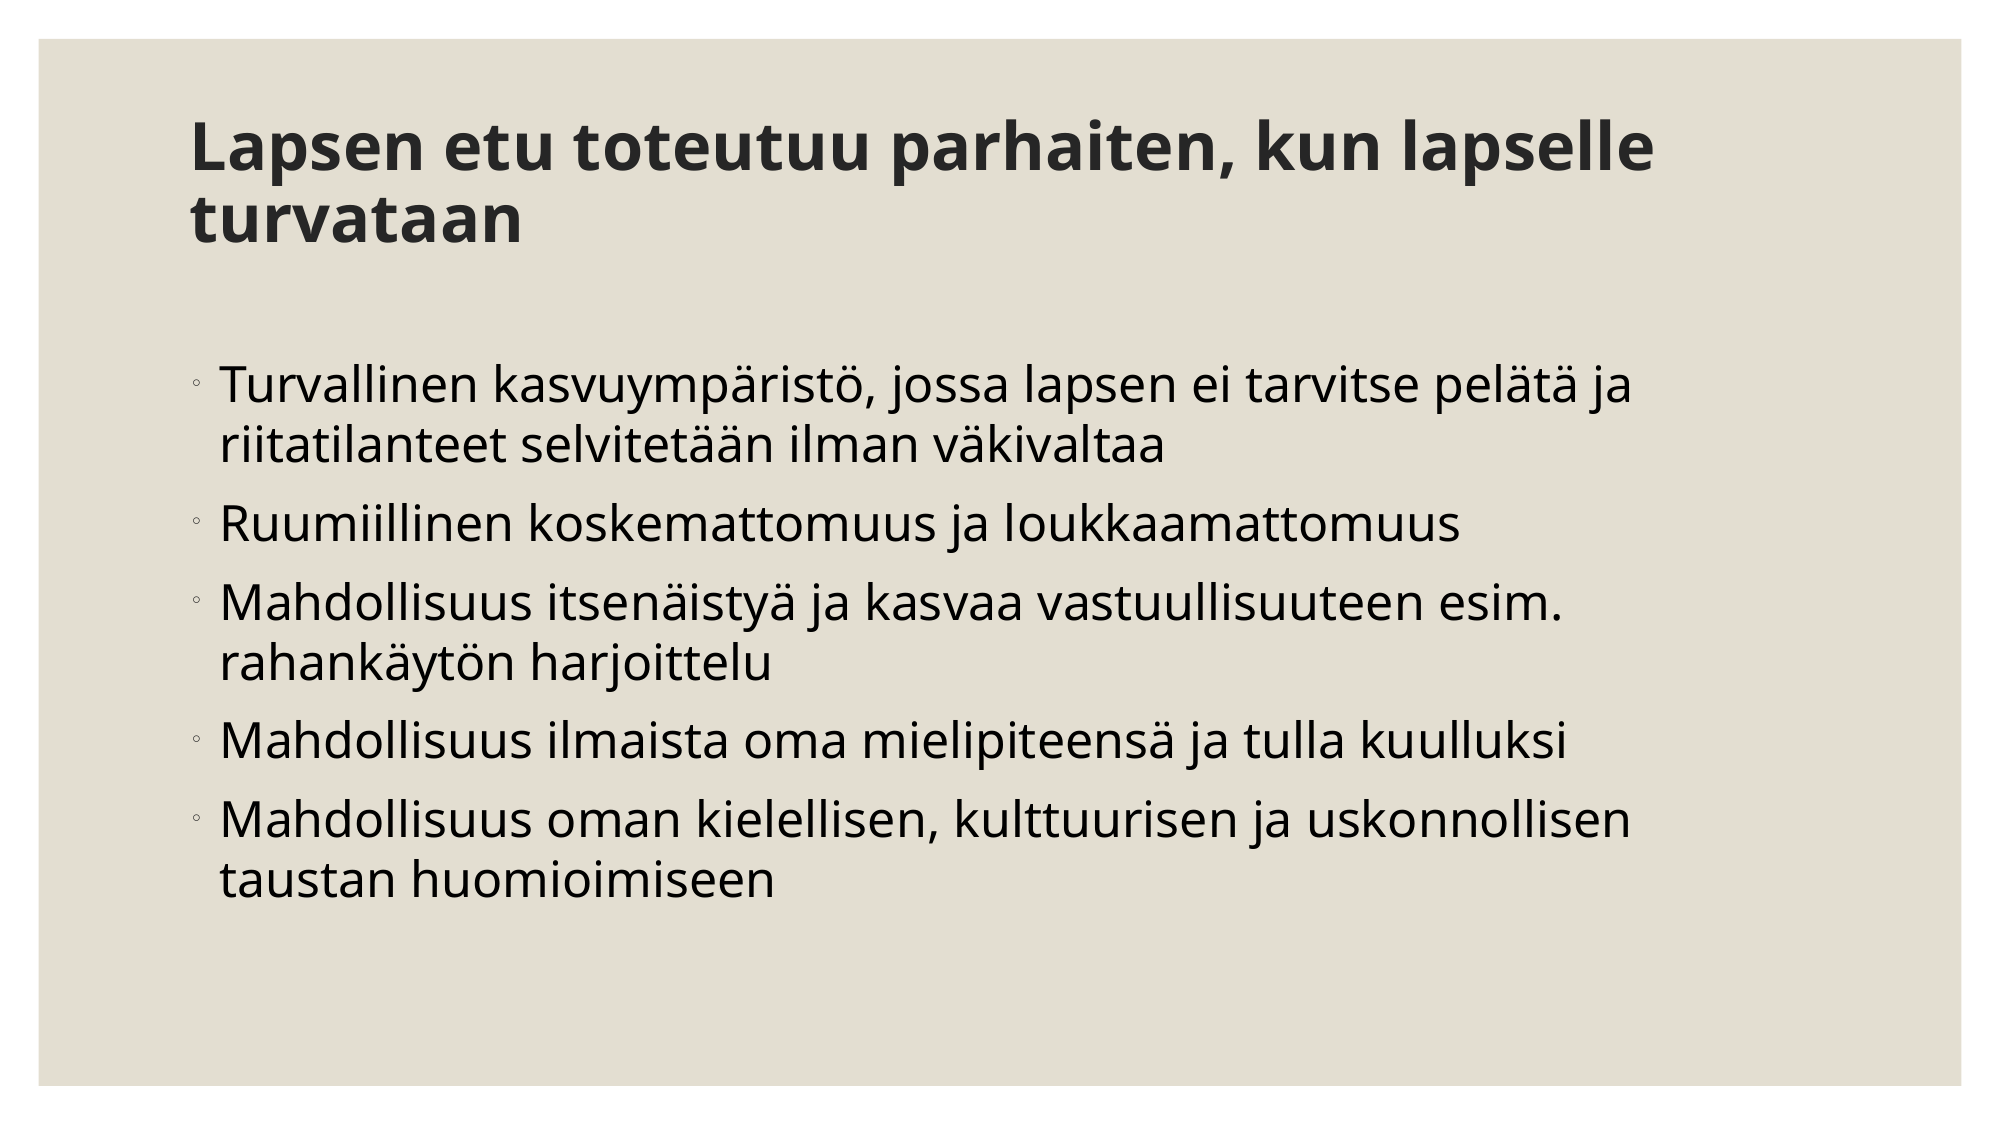

# Lapsen etu toteutuu parhaiten, kun lapselle turvataan
Turvallinen kasvuympäristö, jossa lapsen ei tarvitse pelätä ja riitatilanteet selvitetään ilman väkivaltaa
Ruumiillinen koskemattomuus ja loukkaamattomuus
Mahdollisuus itsenäistyä ja kasvaa vastuullisuuteen esim. rahankäytön harjoittelu
Mahdollisuus ilmaista oma mielipiteensä ja tulla kuulluksi
Mahdollisuus oman kielellisen, kulttuurisen ja uskonnollisen taustan huomioimiseen